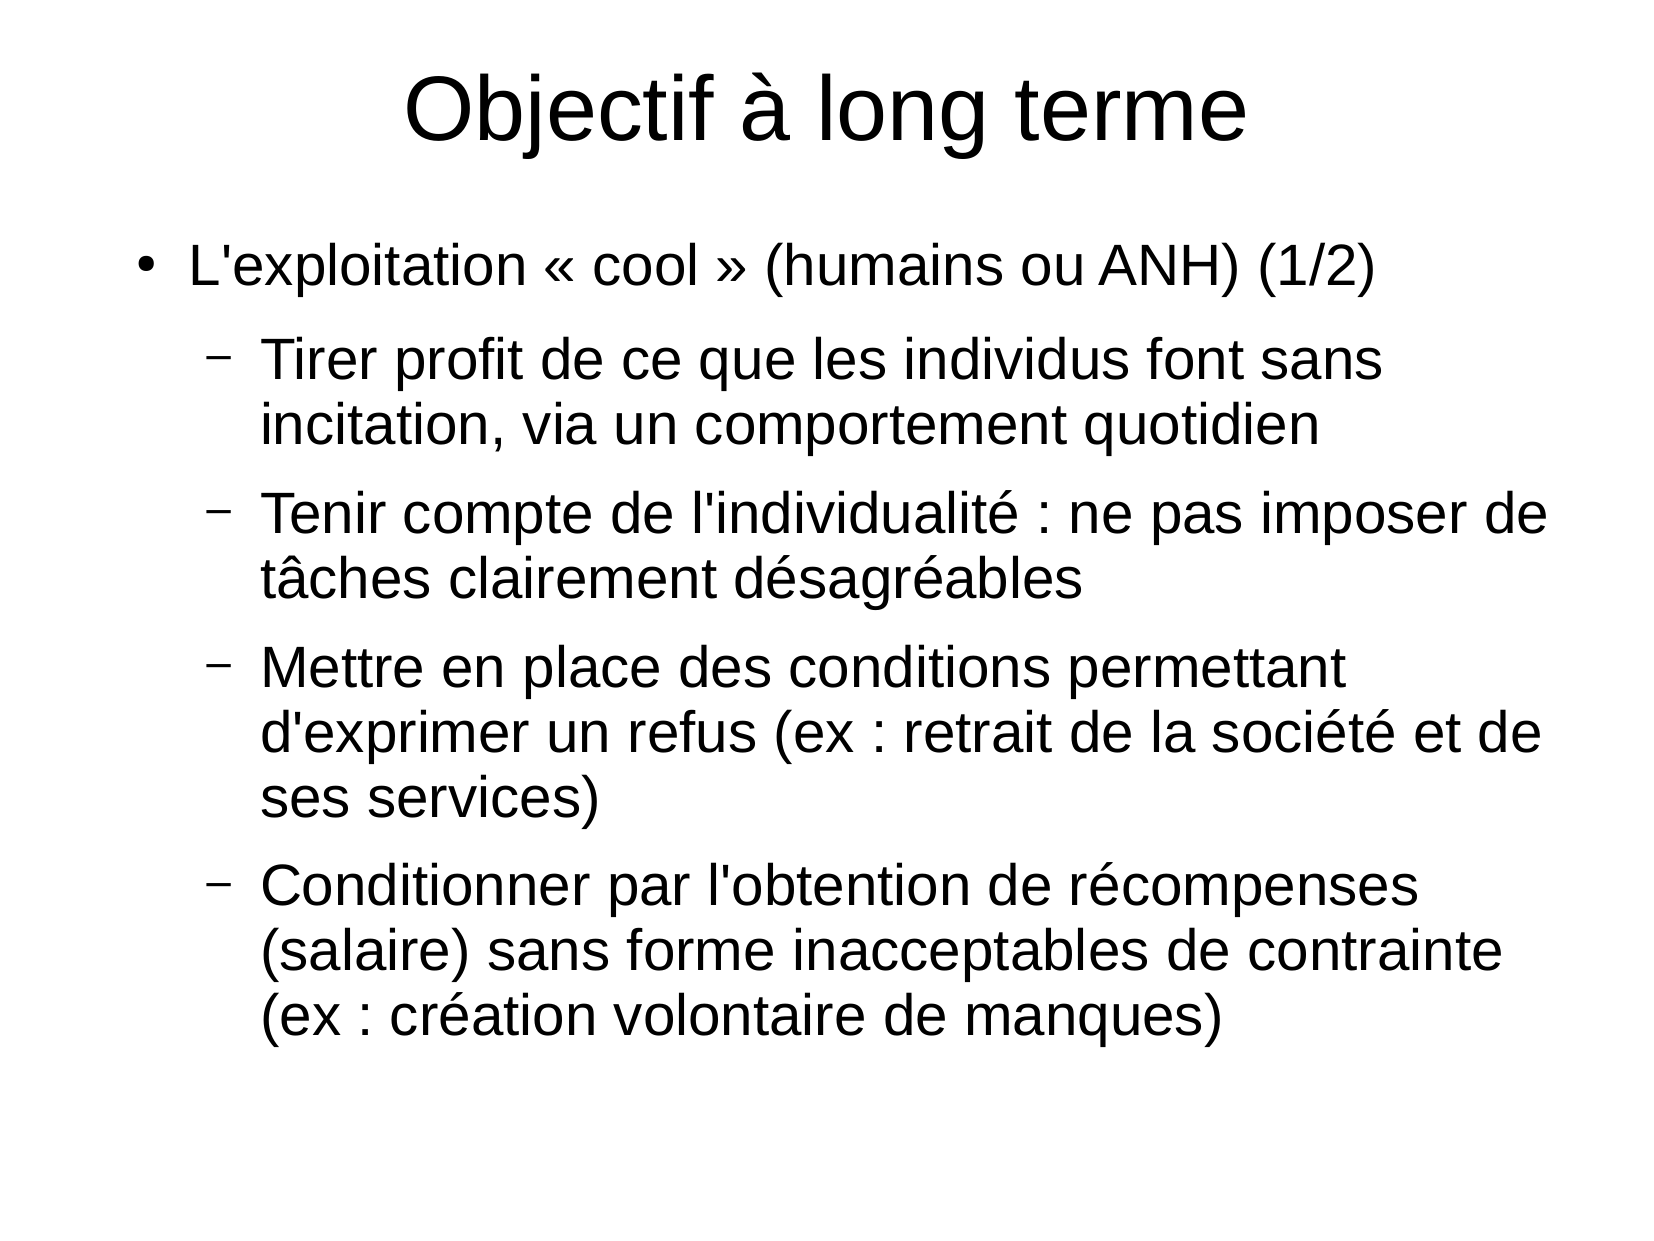

# Objectif à long terme
L'exploitation « cool » (humains ou ANH) (1/2)
Tirer profit de ce que les individus font sans incitation, via un comportement quotidien
Tenir compte de l'individualité : ne pas imposer de tâches clairement désagréables
Mettre en place des conditions permettant d'exprimer un refus (ex : retrait de la société et de ses services)
Conditionner par l'obtention de récompenses (salaire) sans forme inacceptables de contrainte (ex : création volontaire de manques)